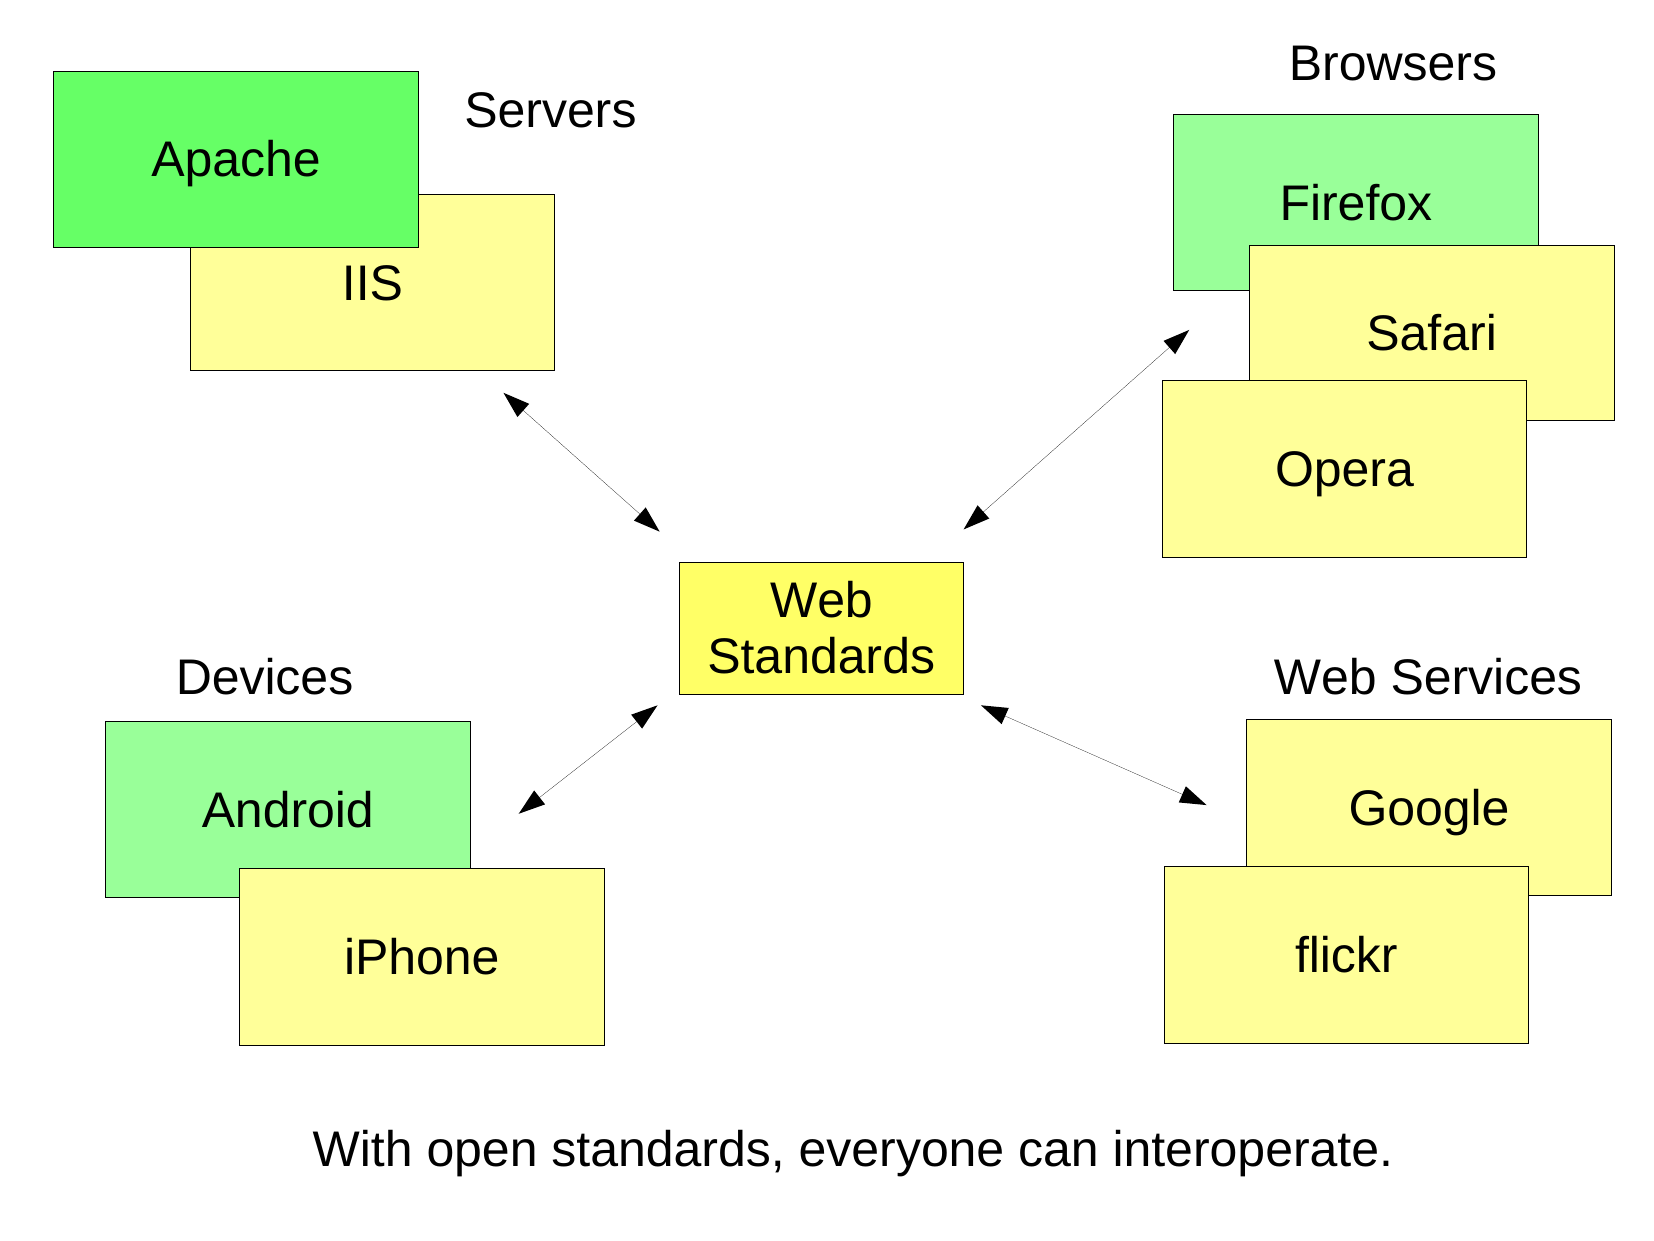

Browsers
Apache
Servers
Firefox
IIS
Safari
Opera
Web Standards
Devices
Web Services
Google
Android
flickr
iPhone
With open standards, everyone can interoperate.